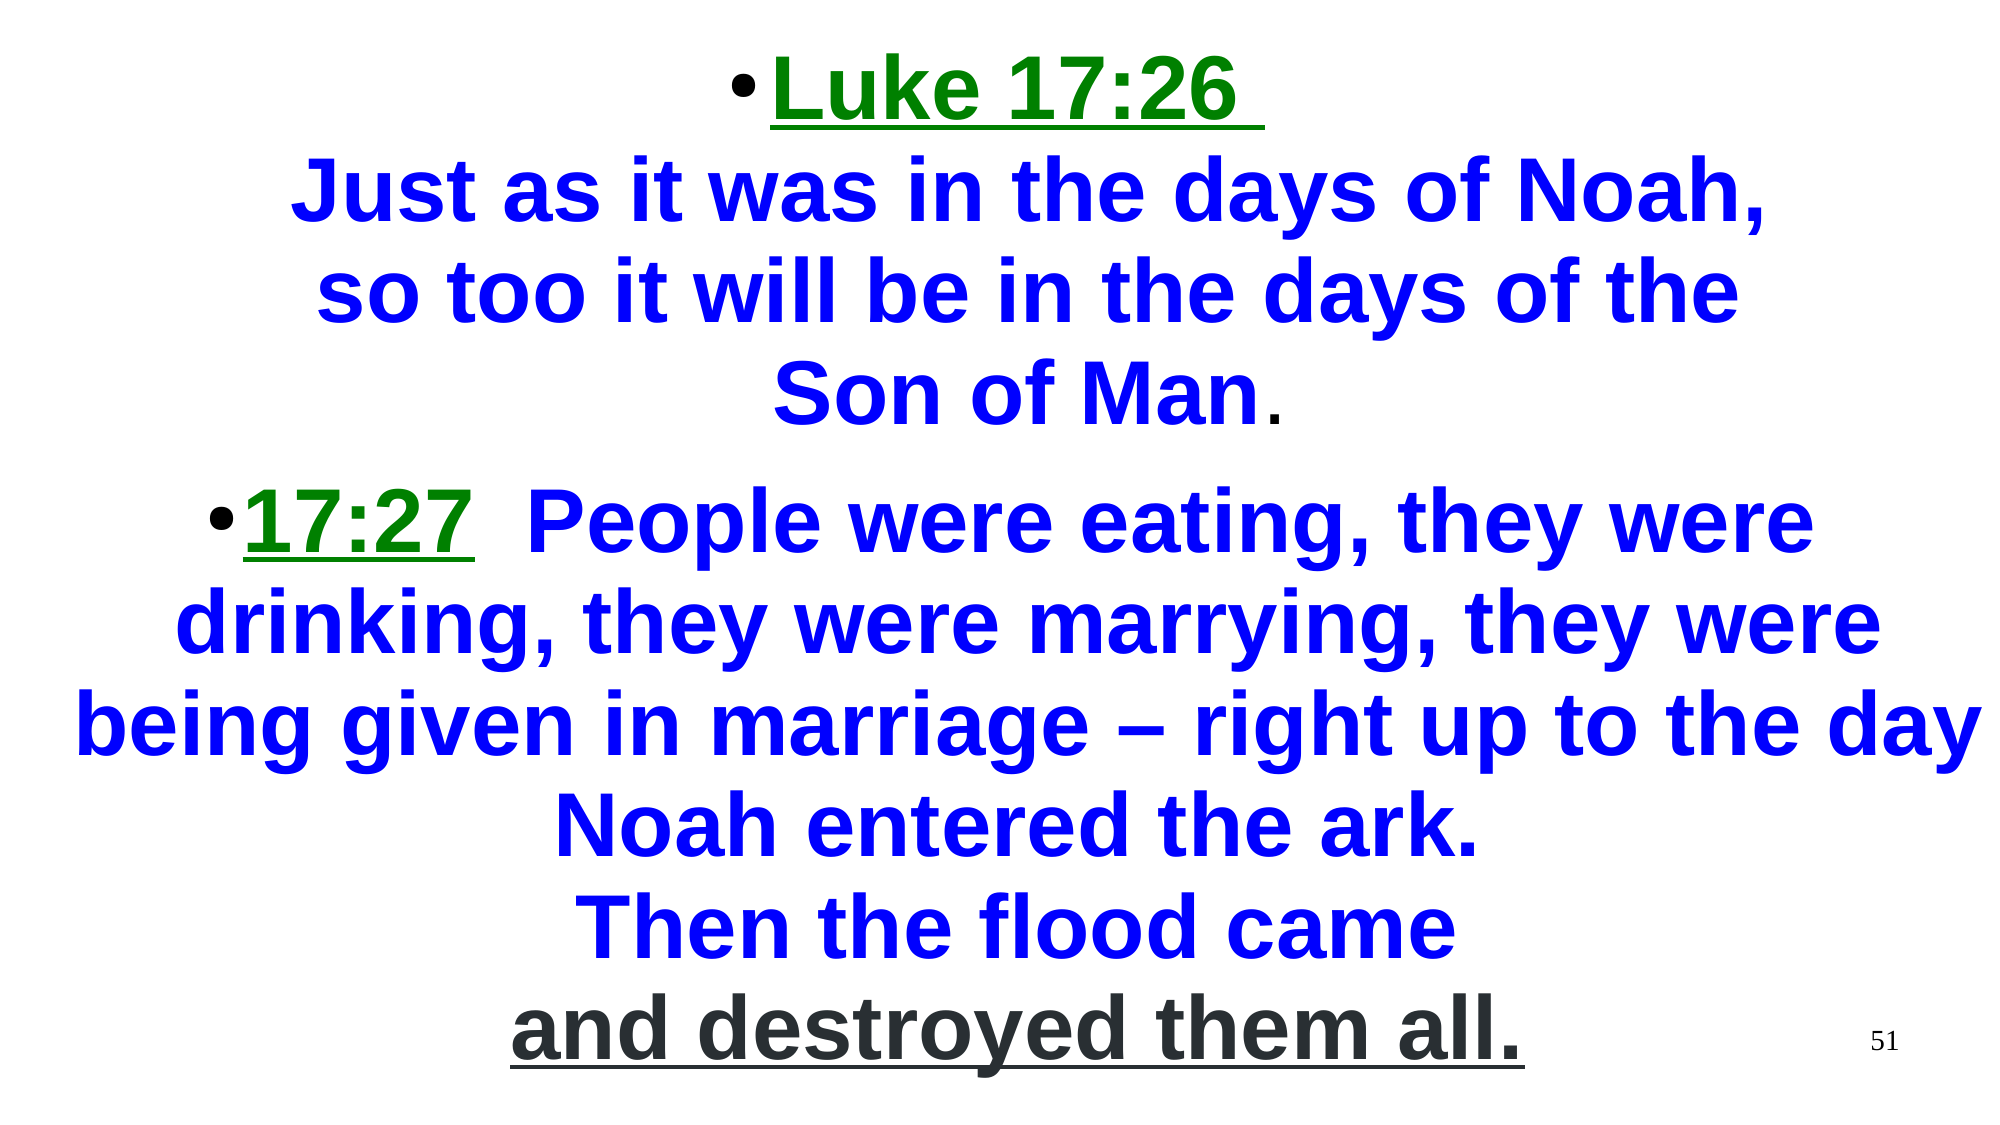

# Luke 17:26  Just as it was in the days of Noah, so too it will be in the days of the Son of Man.
17:27  People were eating, they were drinking, they were marrying, they were being given in marriage – right up to the day Noah entered the ark.
Then the flood came
and destroyed them all.
51